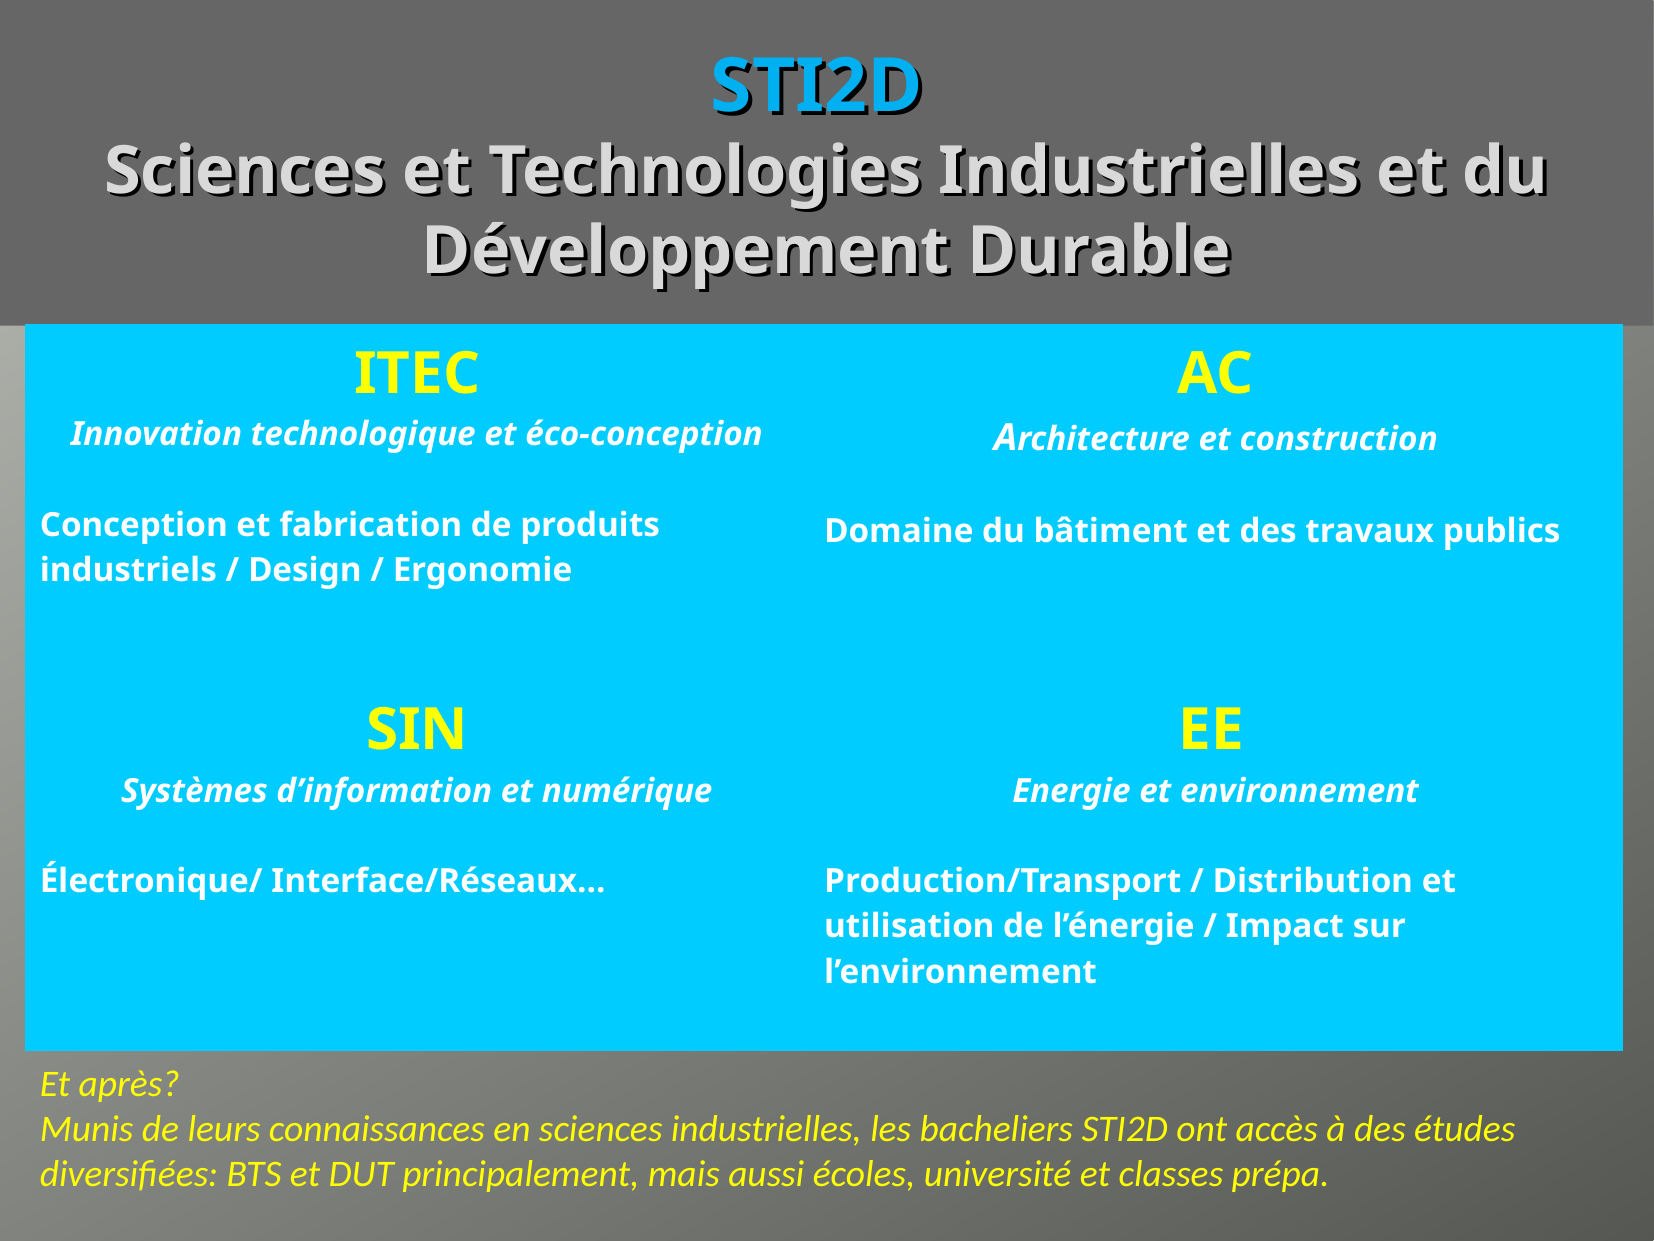

STI2D
Sciences et Technologies Industrielles et du Développement Durable
| ITEC Innovation technologique et éco-conception Conception et fabrication de produits industriels / Design / Ergonomie | AC Architecture et construction Domaine du bâtiment et des travaux publics |
| --- | --- |
| SIN Systèmes d’information et numérique Électronique/ Interface/Réseaux… | EE Energie et environnement Production/Transport / Distribution et utilisation de l’énergie / Impact sur l’environnement |
Et après?
Munis de leurs connaissances en sciences industrielles, les bacheliers STI2D ont accès à des études diversifiées: BTS et DUT principalement, mais aussi écoles, université et classes prépa.